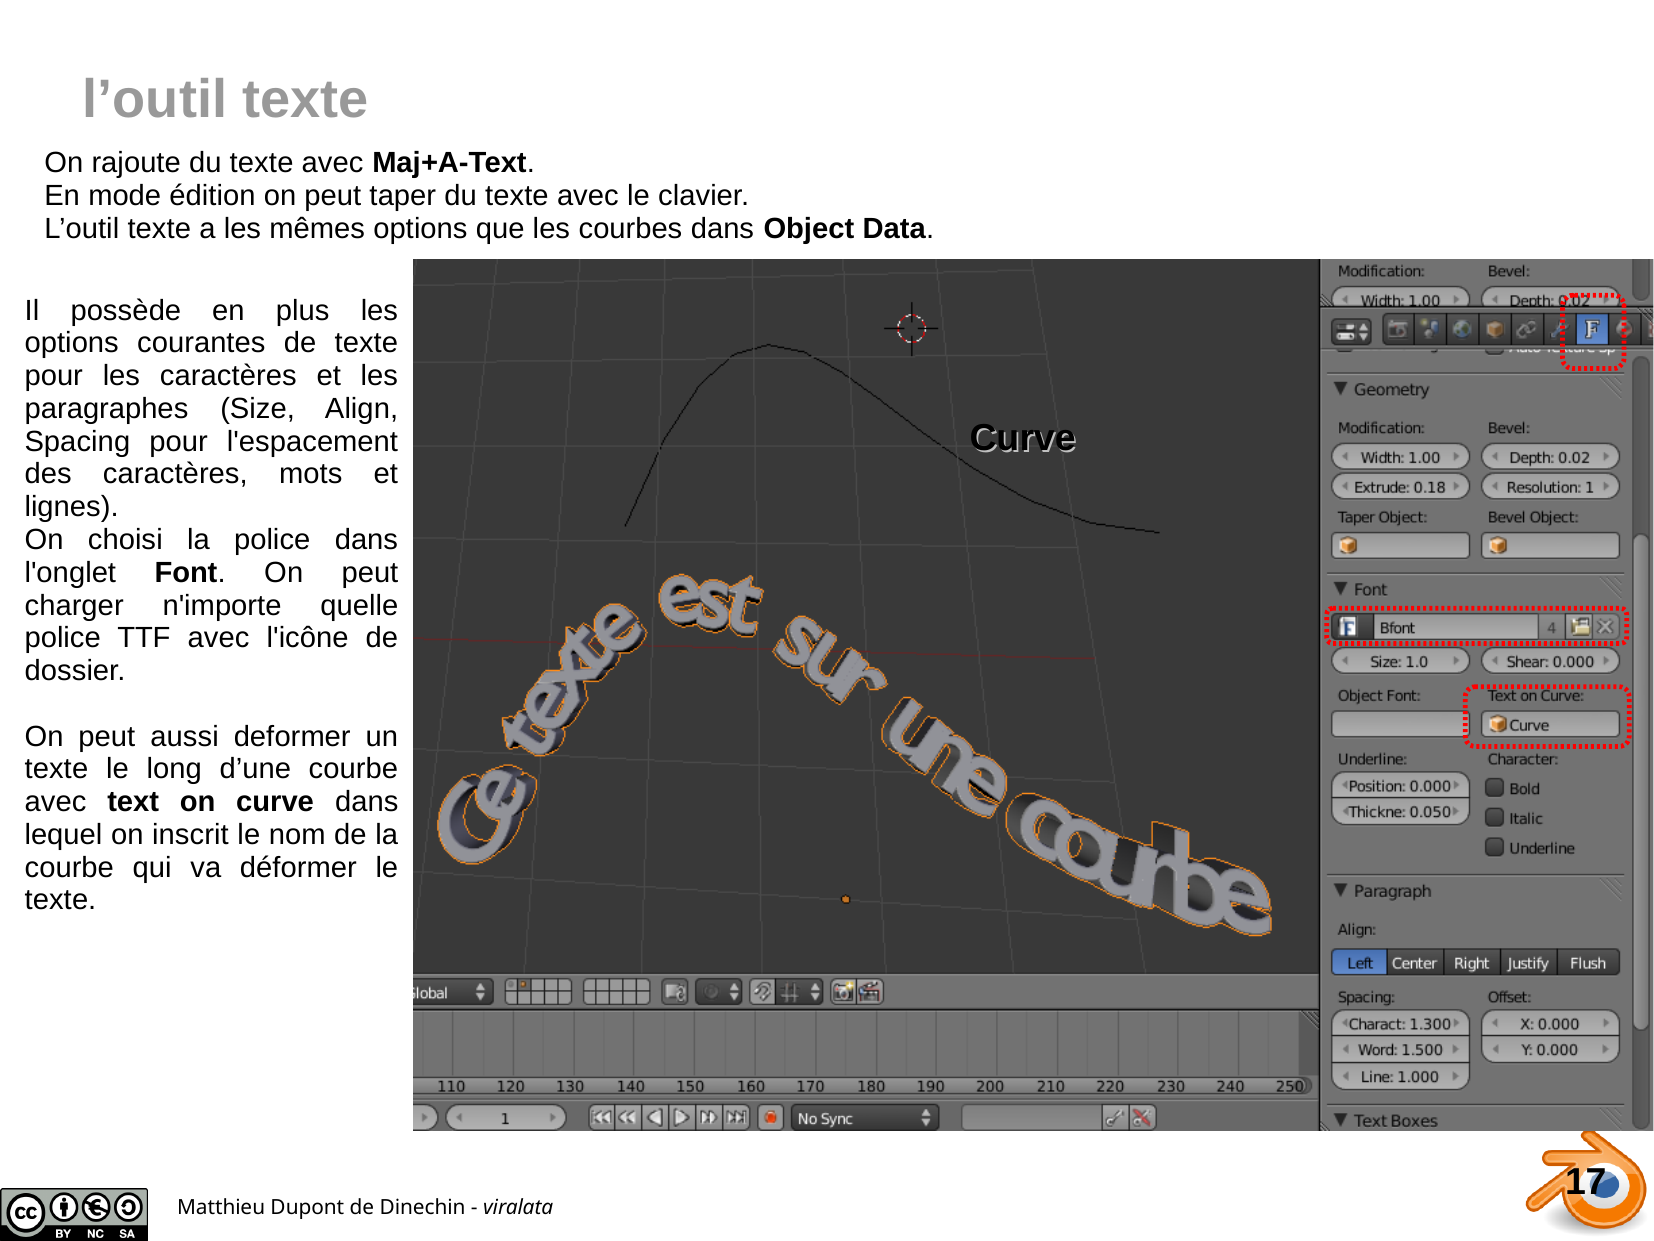

# l’outil texte
On rajoute du texte avec Maj+A-Text.
En mode édition on peut taper du texte avec le clavier.
L’outil texte a les mêmes options que les courbes dans Object Data.
Il possède en plus les options courantes de texte pour les caractères et les paragraphes (Size, Align, Spacing pour l'espacement des caractères, mots et lignes).
On choisi la police dans l'onglet Font. On peut charger n'importe quelle police TTF avec l'icône de dossier.
On peut aussi deformer un texte le long d’une courbe avec text on curve dans lequel on inscrit le nom de la courbe qui va déformer le texte.
Curve
17
Cours Blender Mars 2010